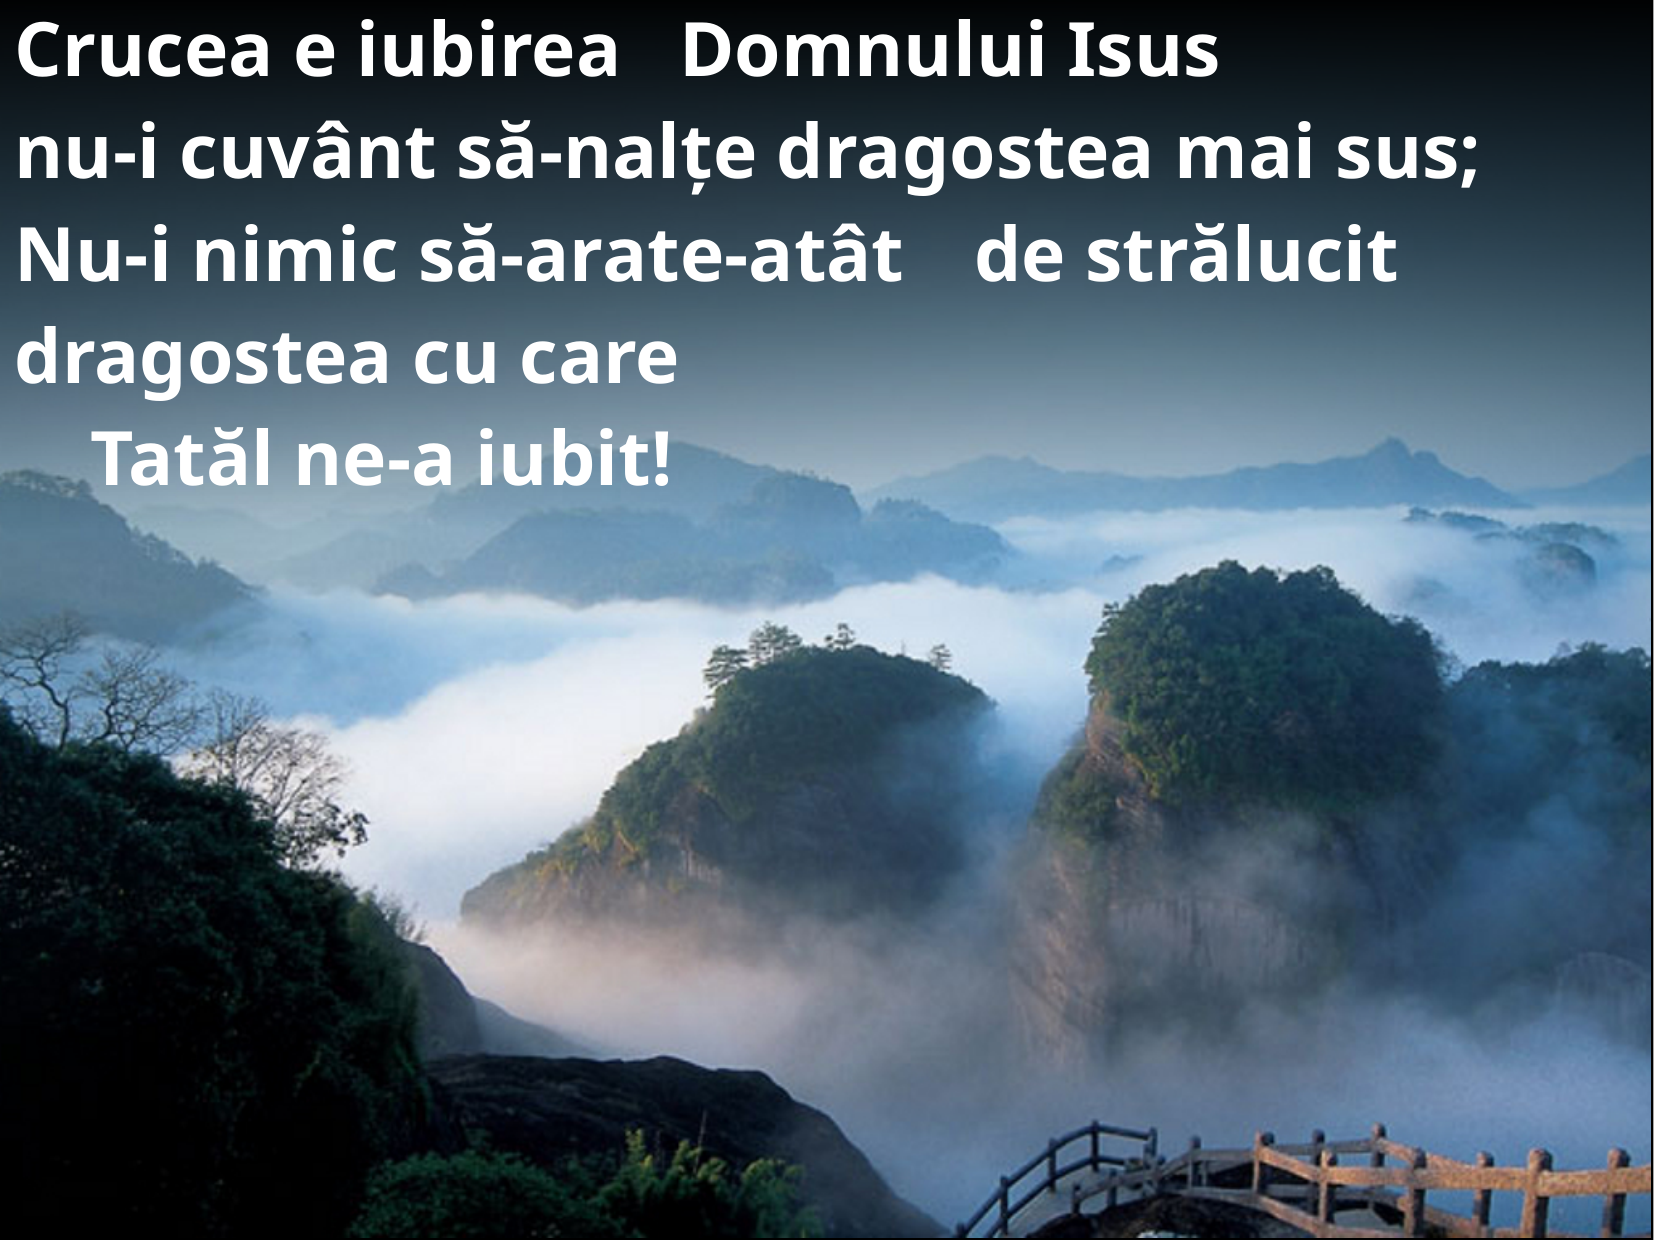

Crucea e iubirea	Domnului Isus
nu-i cuvânt să-nalţe dragostea mai sus;
Nu-i nimic să-arate-atât	de strălucit
dragostea cu care
	Tatăl ne-a iubit!